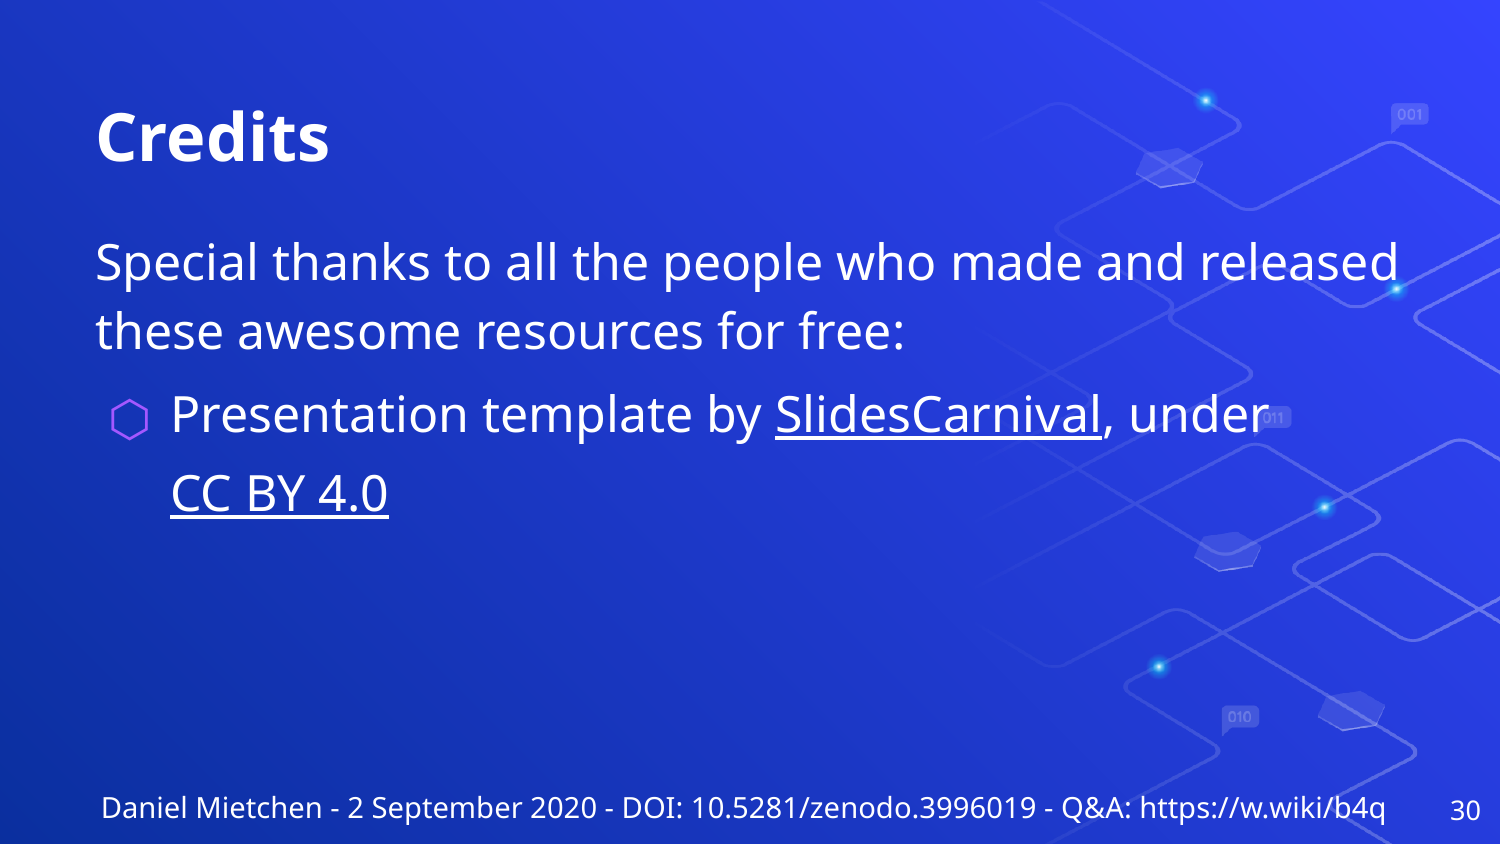

# Credits
Special thanks to all the people who made and released these awesome resources for free:
Presentation template by SlidesCarnival, under CC BY 4.0
Daniel Mietchen - 2 September 2020 - DOI: 10.5281/zenodo.3996019 - Q&A: https://w.wiki/b4q